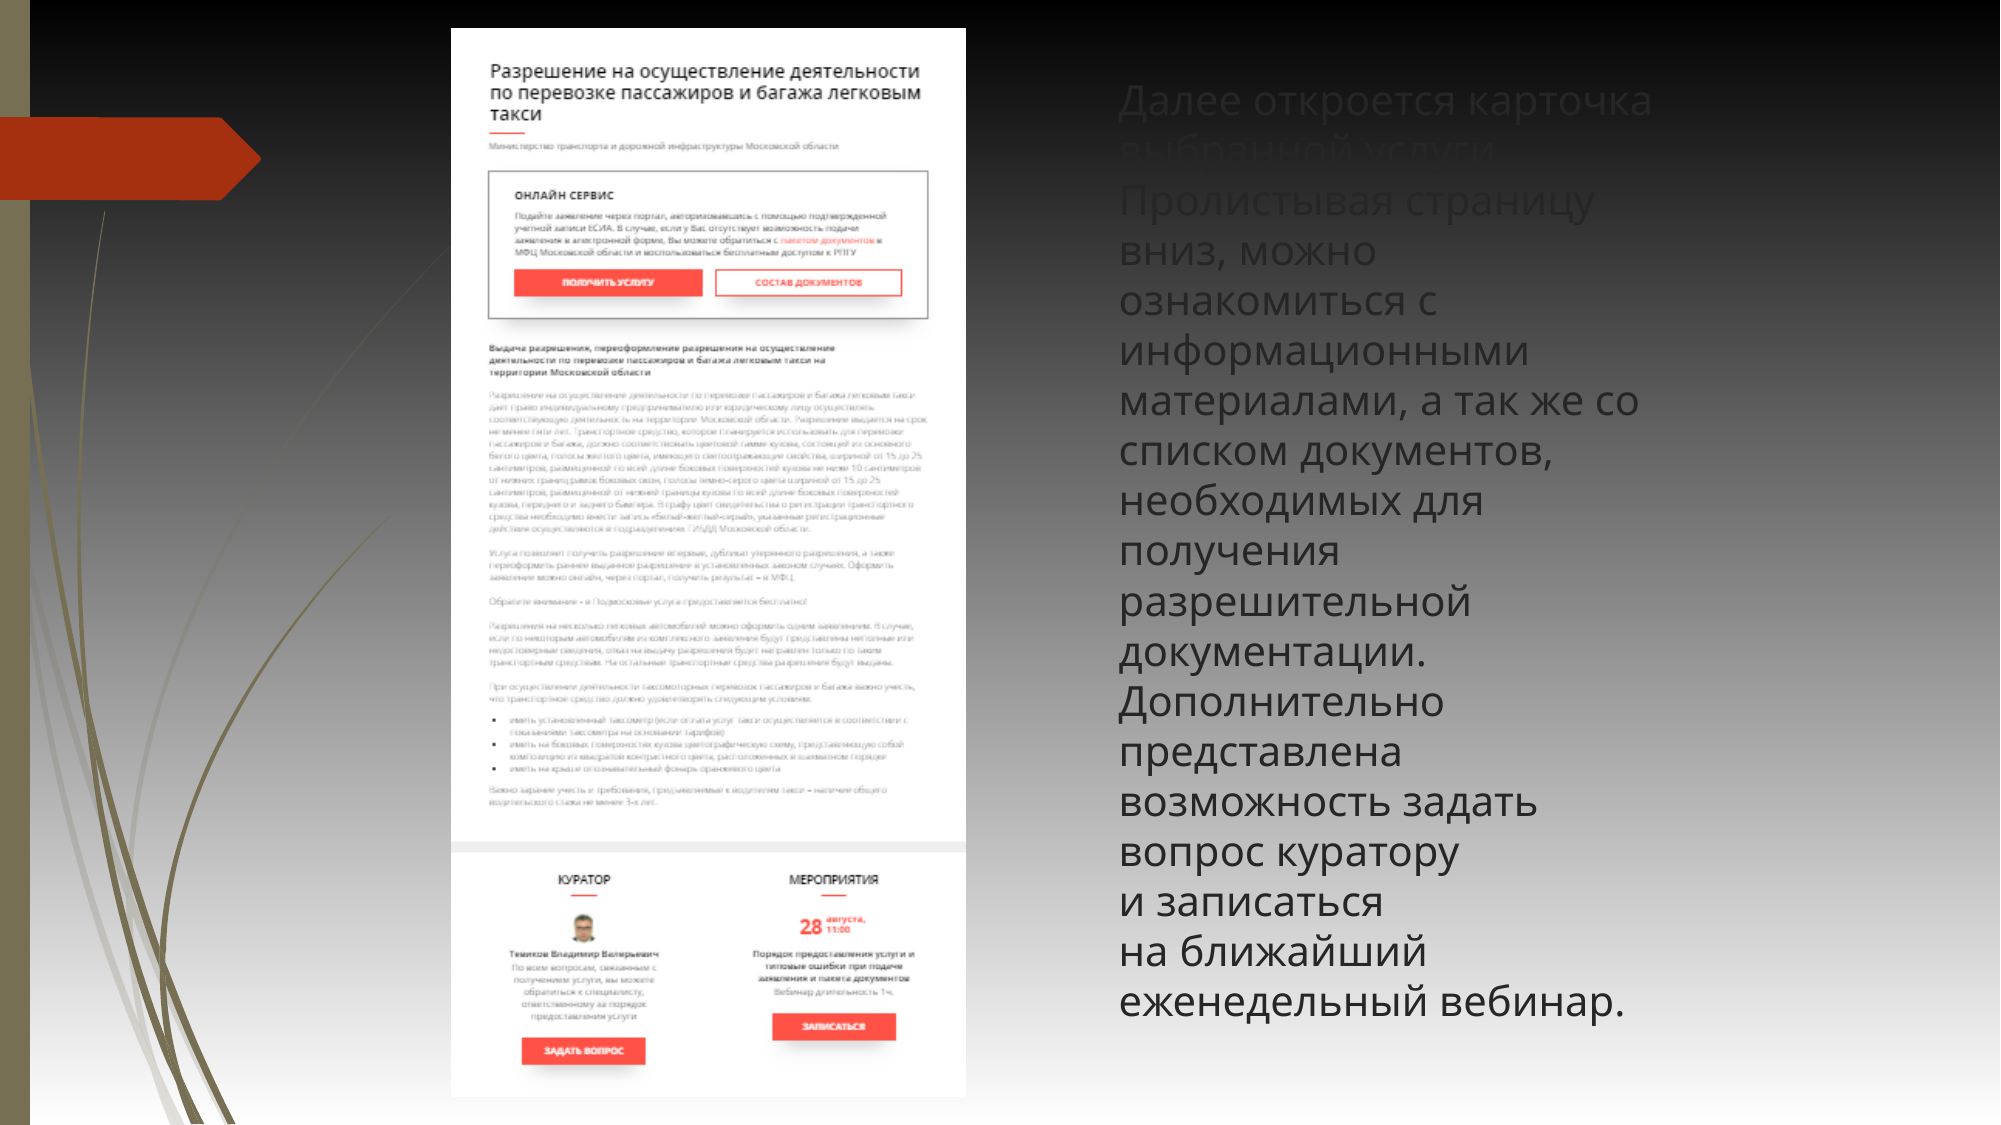

# Далее откроется карточка выбранной услуги. Пролистывая страницу вниз, можно ознакомиться с информационными материалами, а так же со списком документов, необходимых для получения разрешительной документации. Дополнительно представлена возможность задать вопрос куратору и записаться на ближайший еженедельный вебинар.